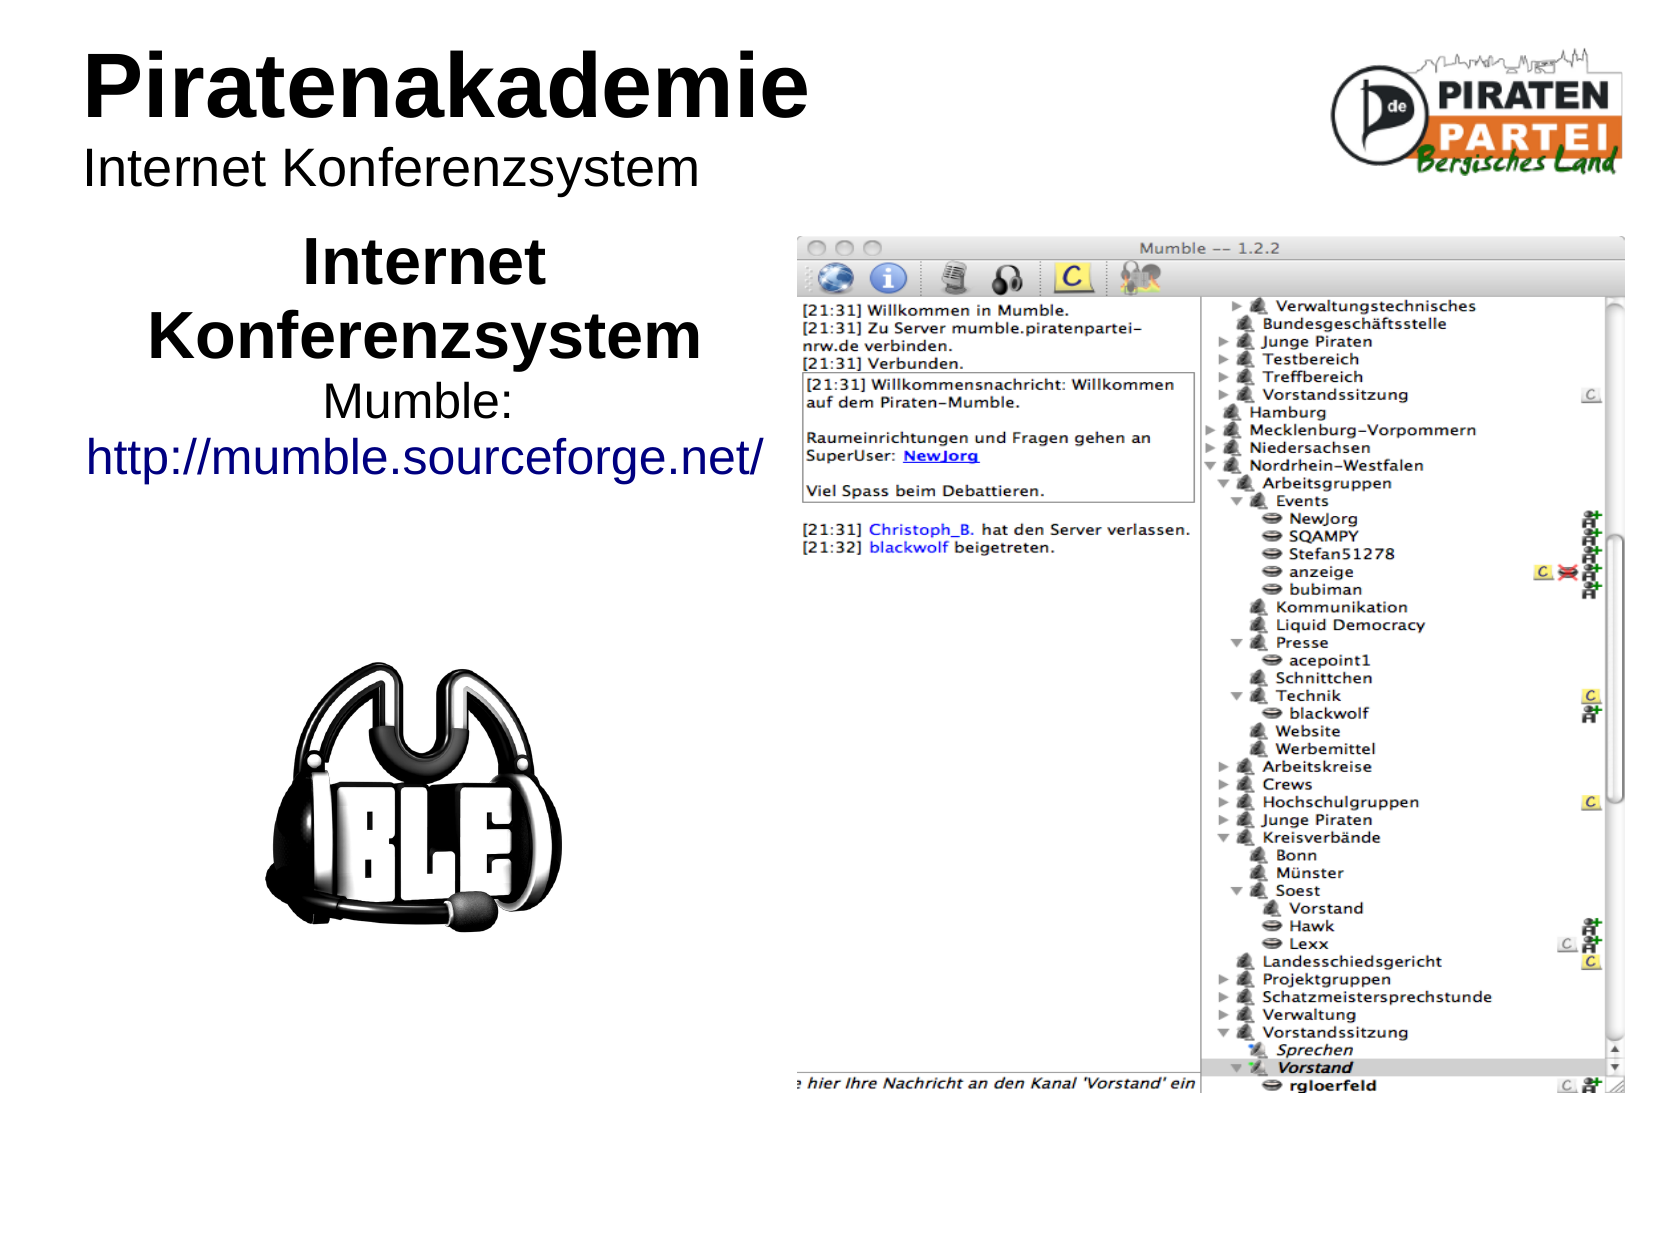

# Piratenakademie Internet Konferenzsystem
Internet Konferenzsystem
Mumble: http://mumble.sourceforge.net/